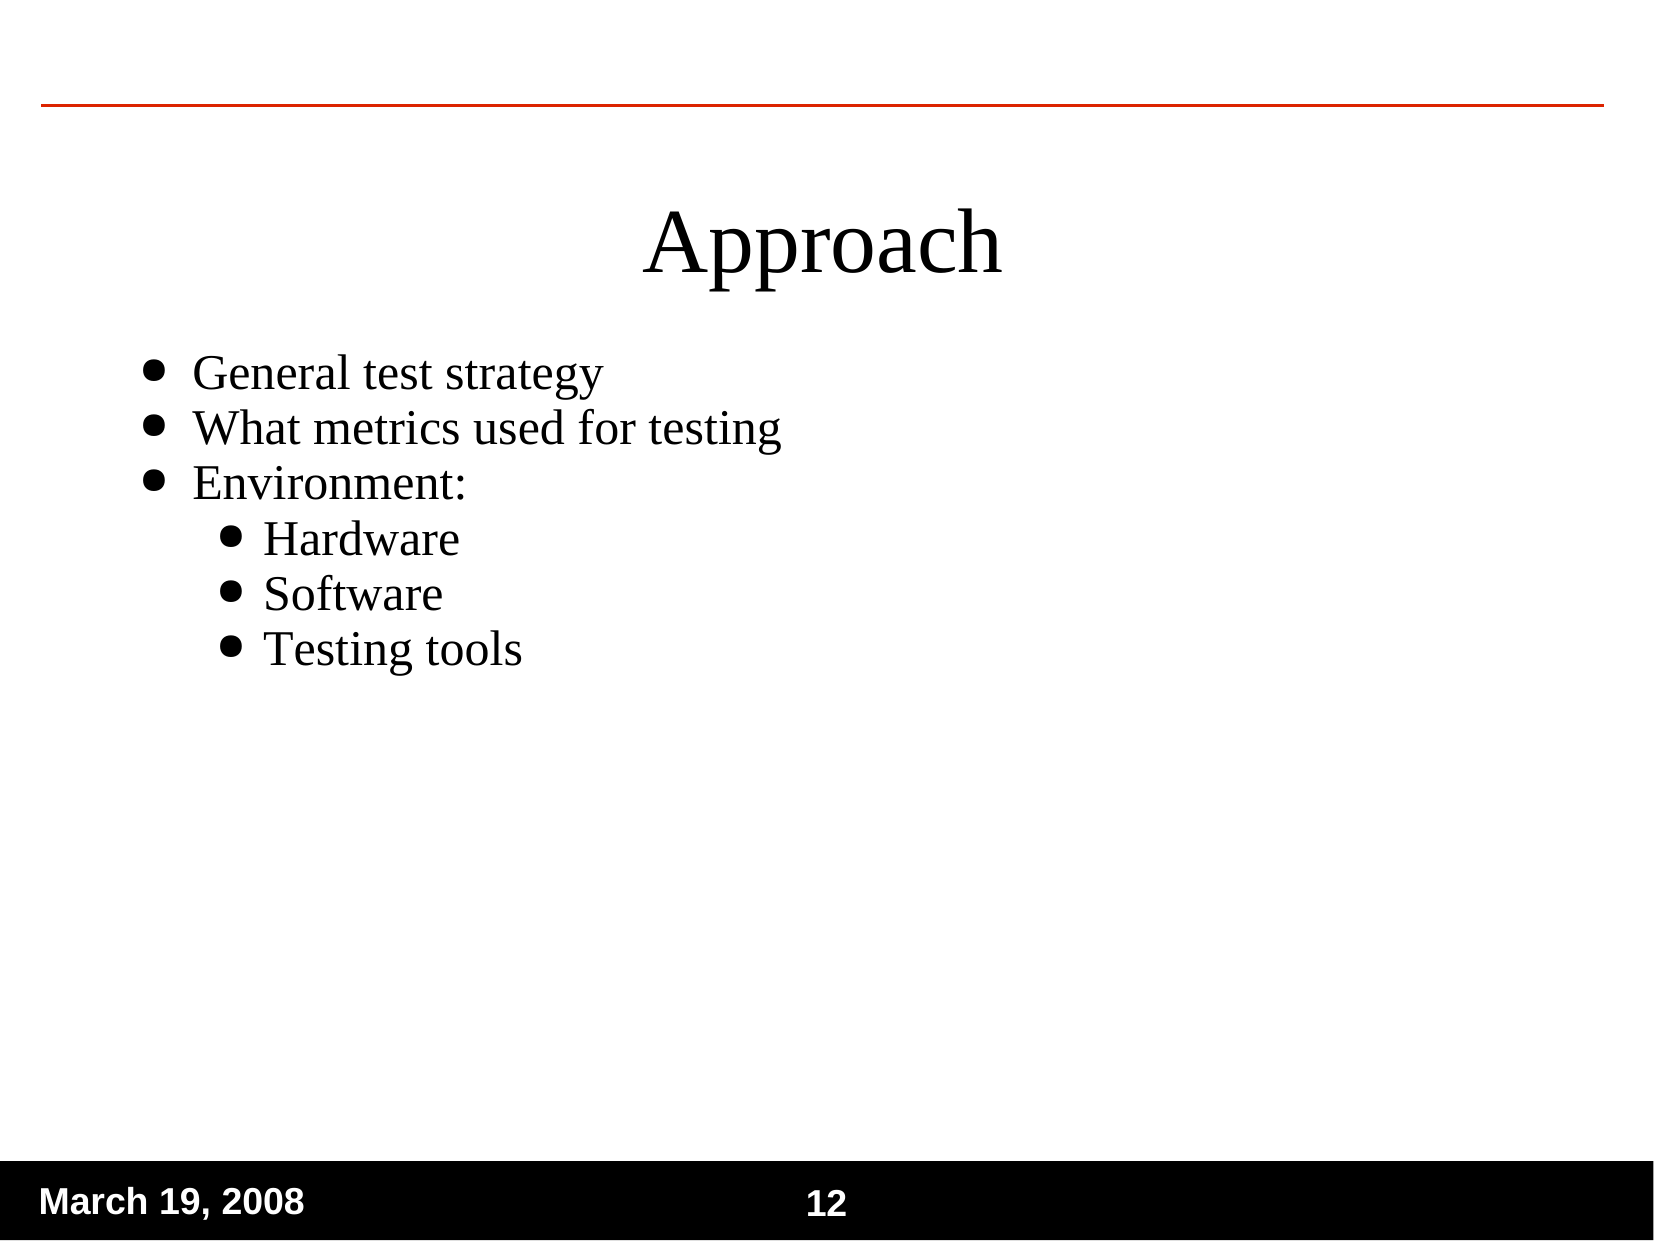

# Approach
General test strategy
What metrics used for testing
Environment:
Hardware
Software
Testing tools